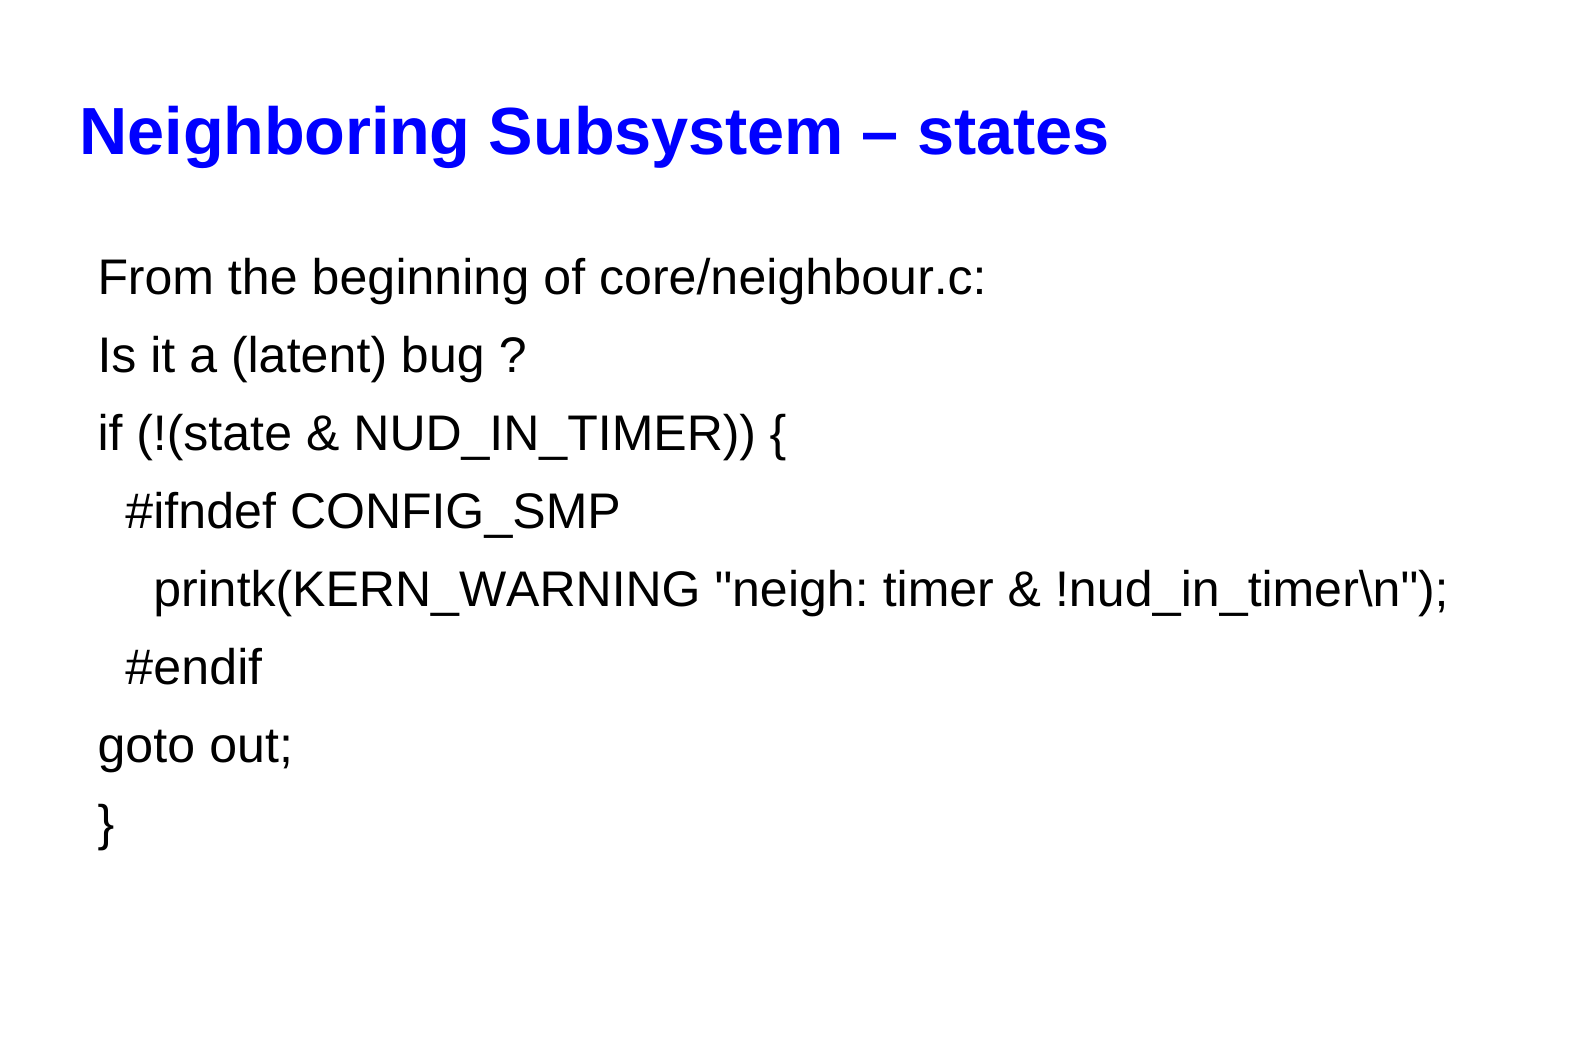

# Neighboring Subsystem – states
From the beginning of core/neighbour.c:
Is it a (latent) bug ?
if (!(state & NUD_IN_TIMER)) {
 #ifndef CONFIG_SMP
 printk(KERN_WARNING "neigh: timer & !nud_in_timer\n");
 #endif
goto out;
}